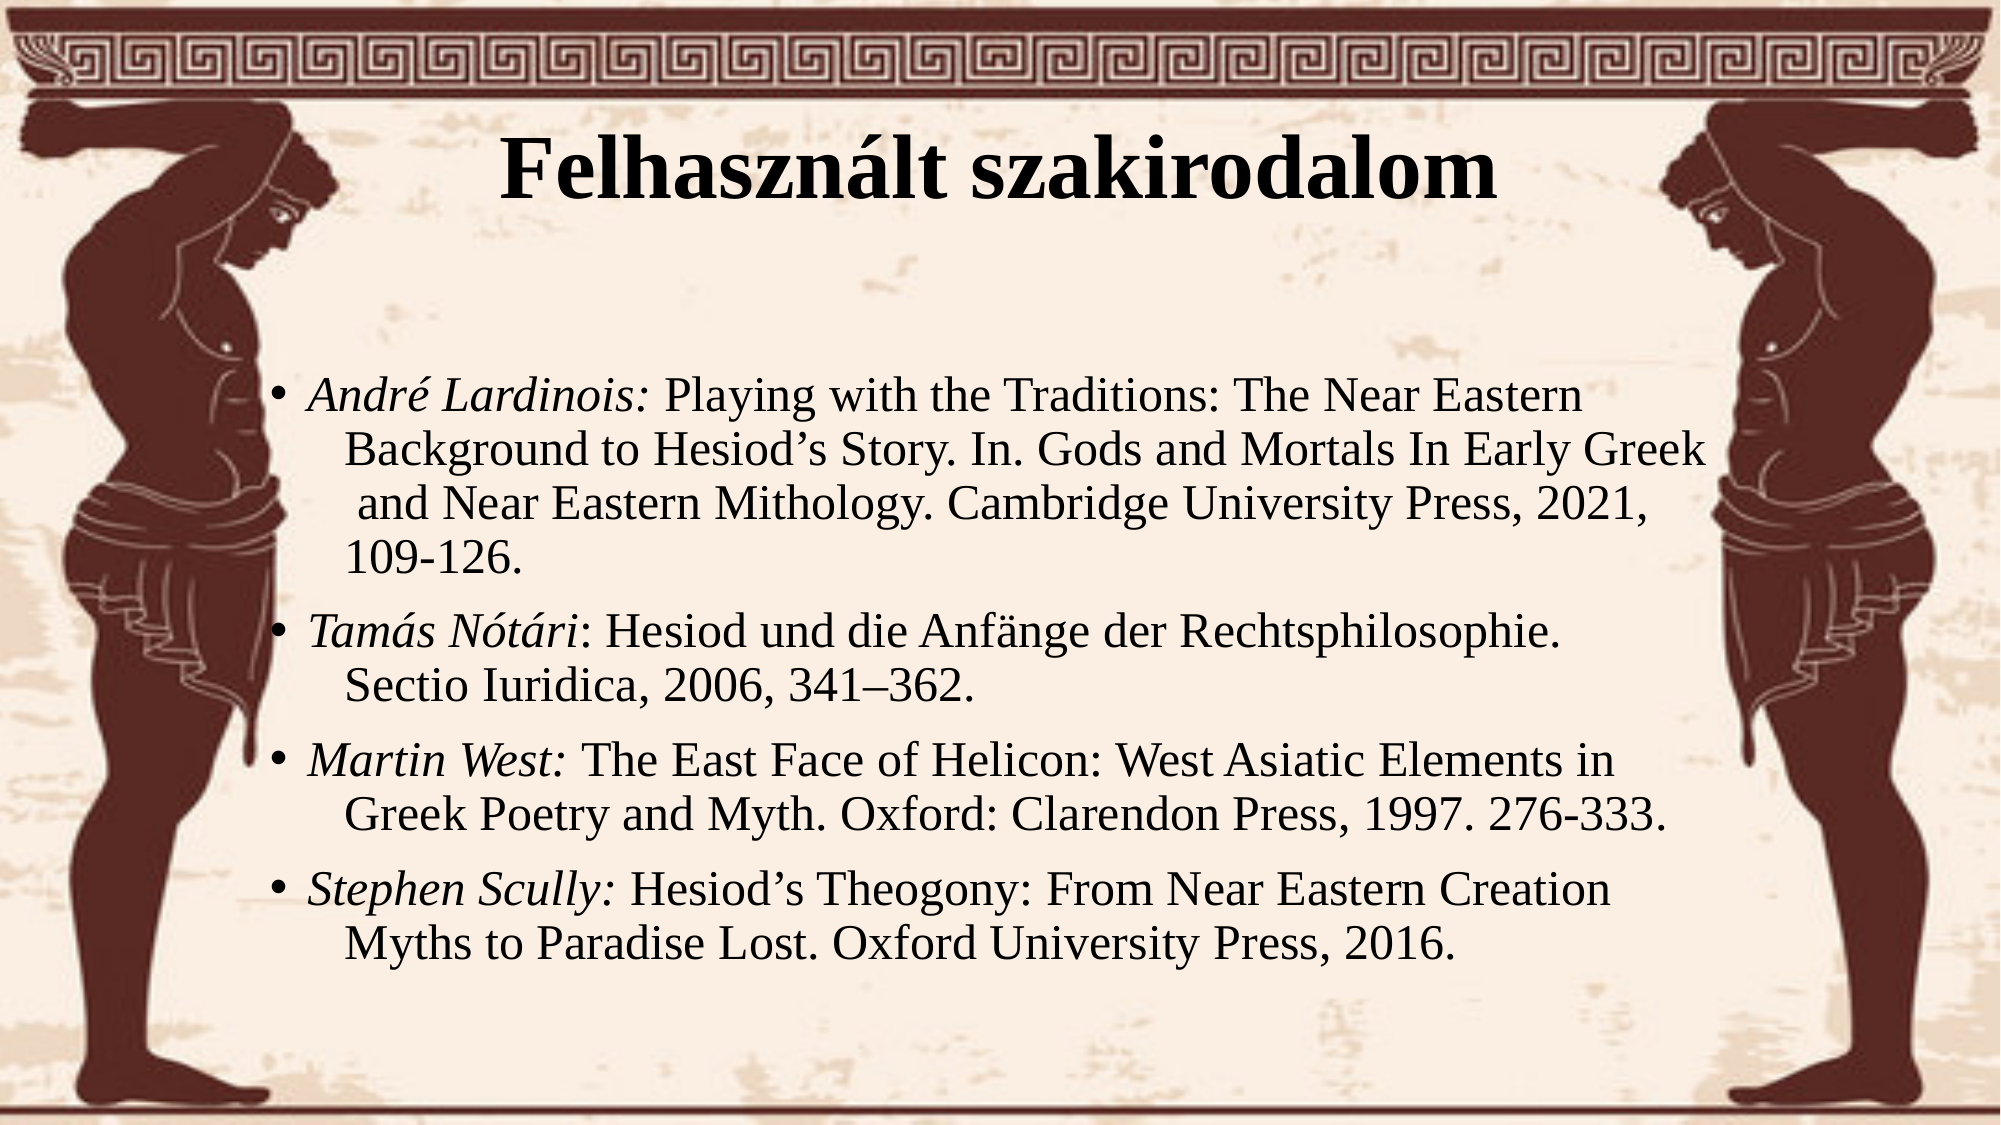

# Felhasznált szakirodalom
André Lardinois: Playing with the Traditions: The Near Eastern Background to Hesiod’s Story. In. Gods and Mortals In Early Greek and Near Eastern Mithology. Cambridge University Press, 2021, 109-126.
Tamás Nótári: Hesiod und die Anfänge der Rechtsphilosophie. Sectio Iuridica, 2006, 341–362.
Martin West: The East Face of Helicon: West Asiatic Elements in Greek Poetry and Myth. Oxford: Clarendon Press, 1997. 276-333.
Stephen Scully: Hesiod’s Theogony: From Near Eastern Creation Myths to Paradise Lost. Oxford University Press, 2016.